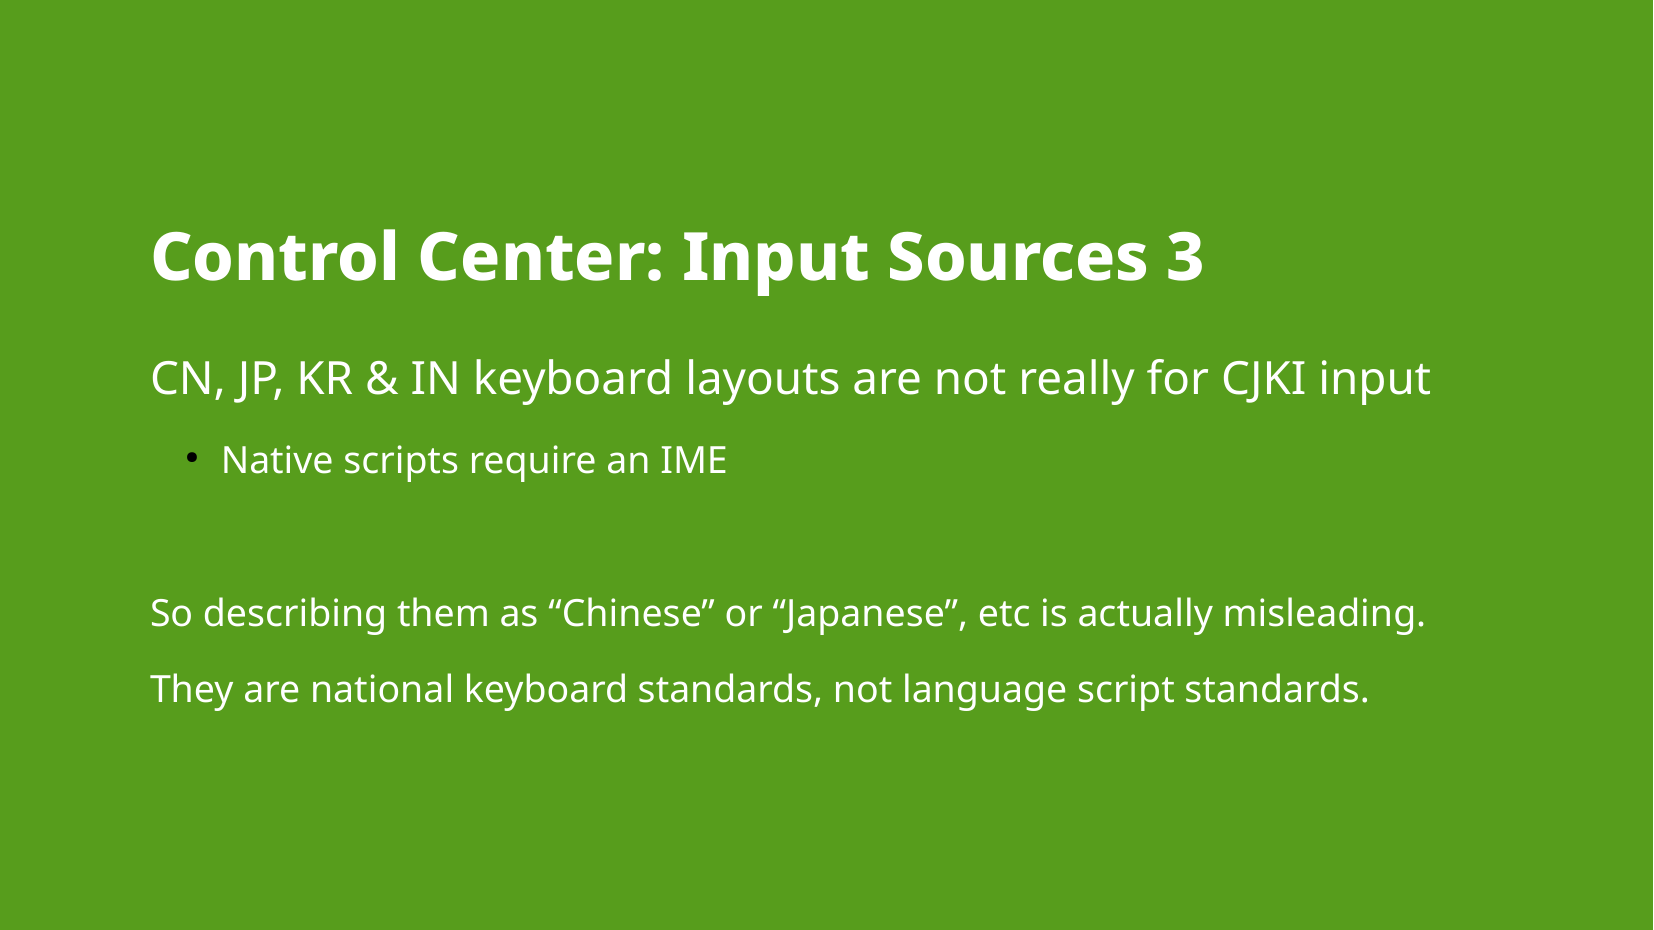

# Control Center: Input Sources 3
CN, JP, KR & IN keyboard layouts are not really for CJKI input
Native scripts require an IME
So describing them as “Chinese” or “Japanese”, etc is actually misleading.
They are national keyboard standards, not language script standards.